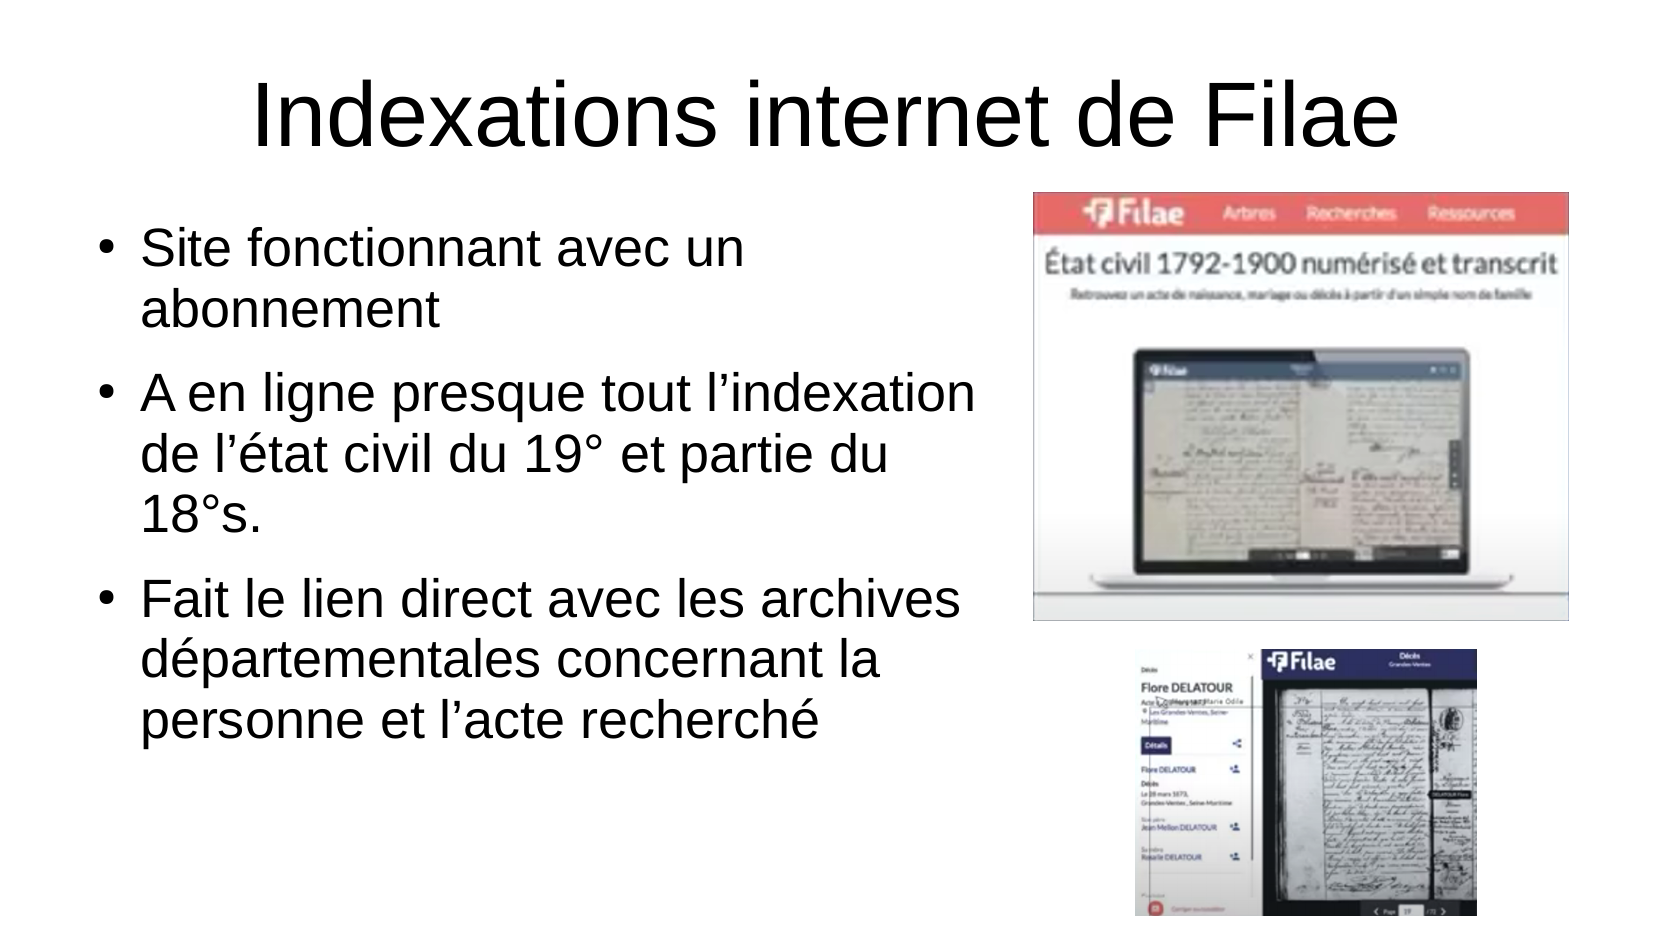

# Indexations internet de Filae
Site fonctionnant avec un abonnement
A en ligne presque tout l’indexation de l’état civil du 19° et partie du 18°s.
Fait le lien direct avec les archives départementales concernant la personne et l’acte recherché